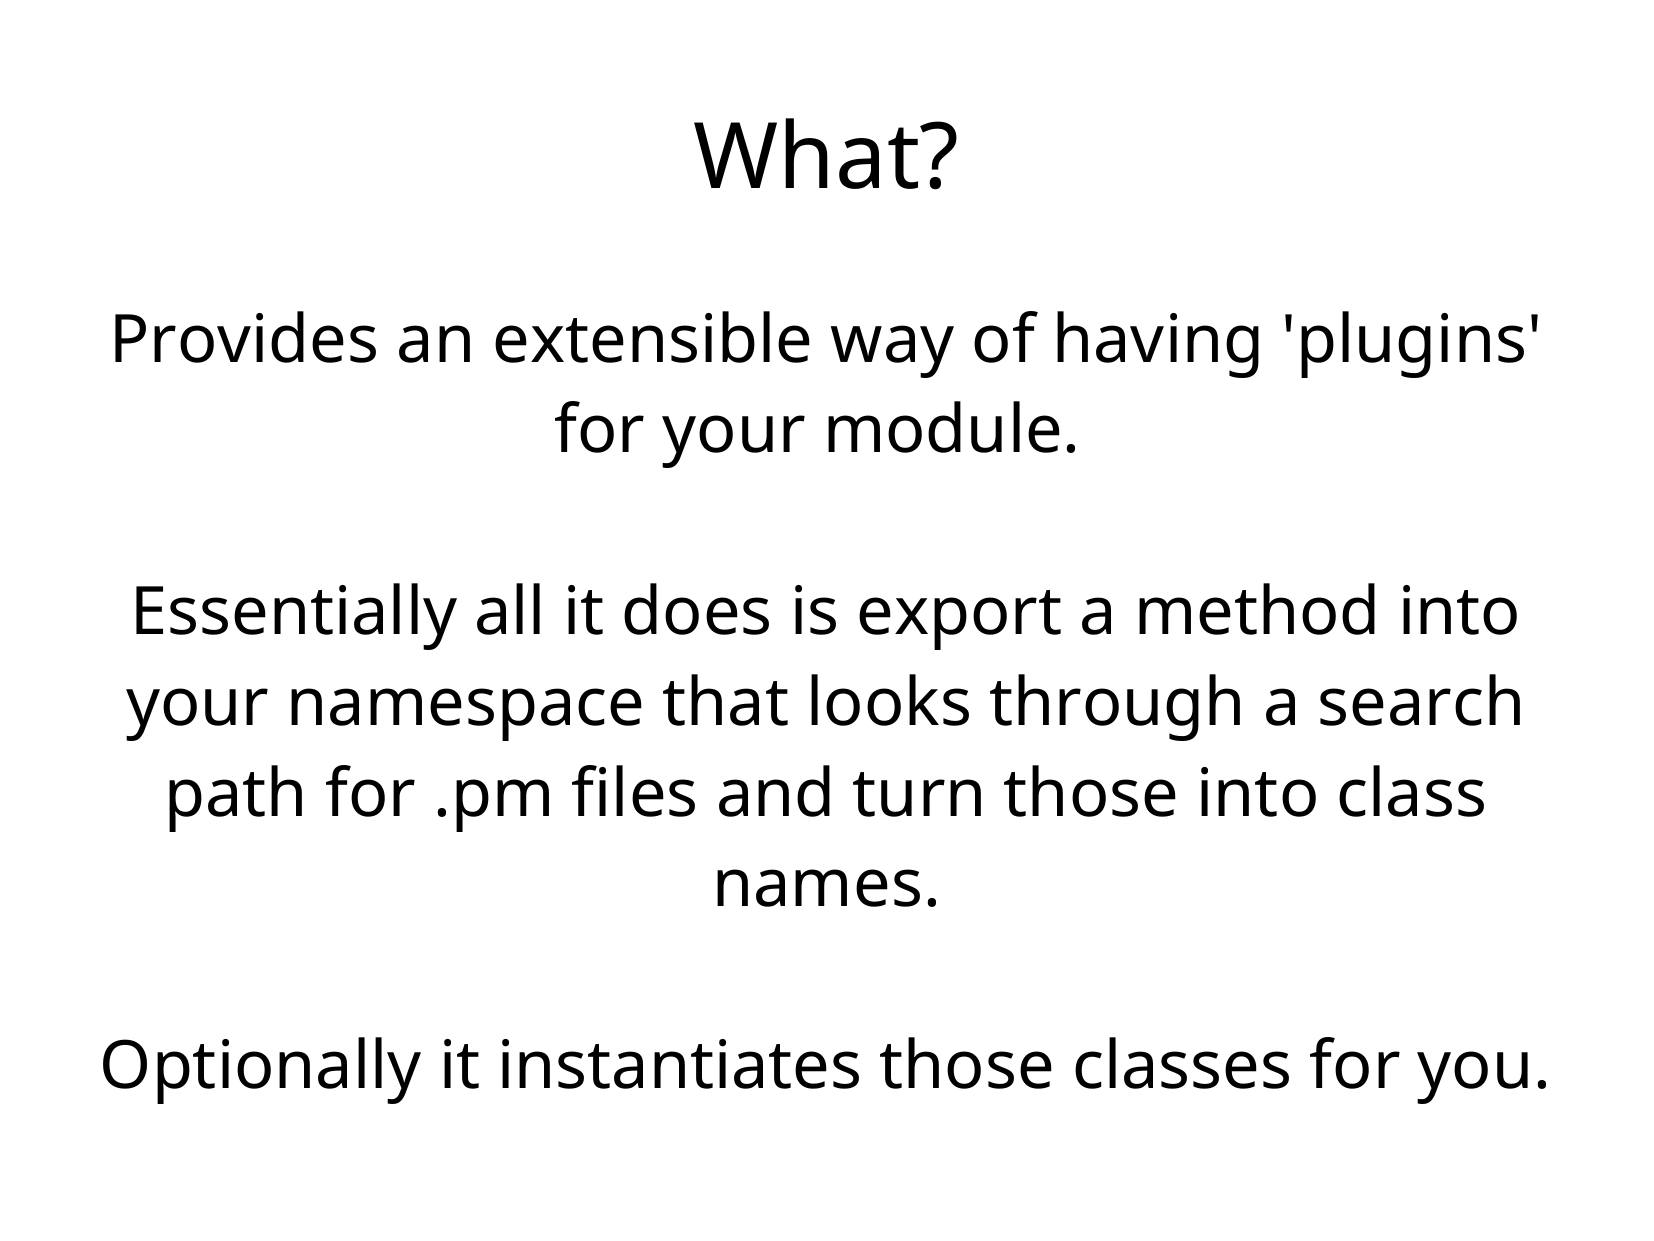

# What?
Provides an extensible way of having 'plugins' for your module.
Essentially all it does is export a method into your namespace that looks through a search path for .pm files and turn those into class names.
Optionally it instantiates those classes for you.